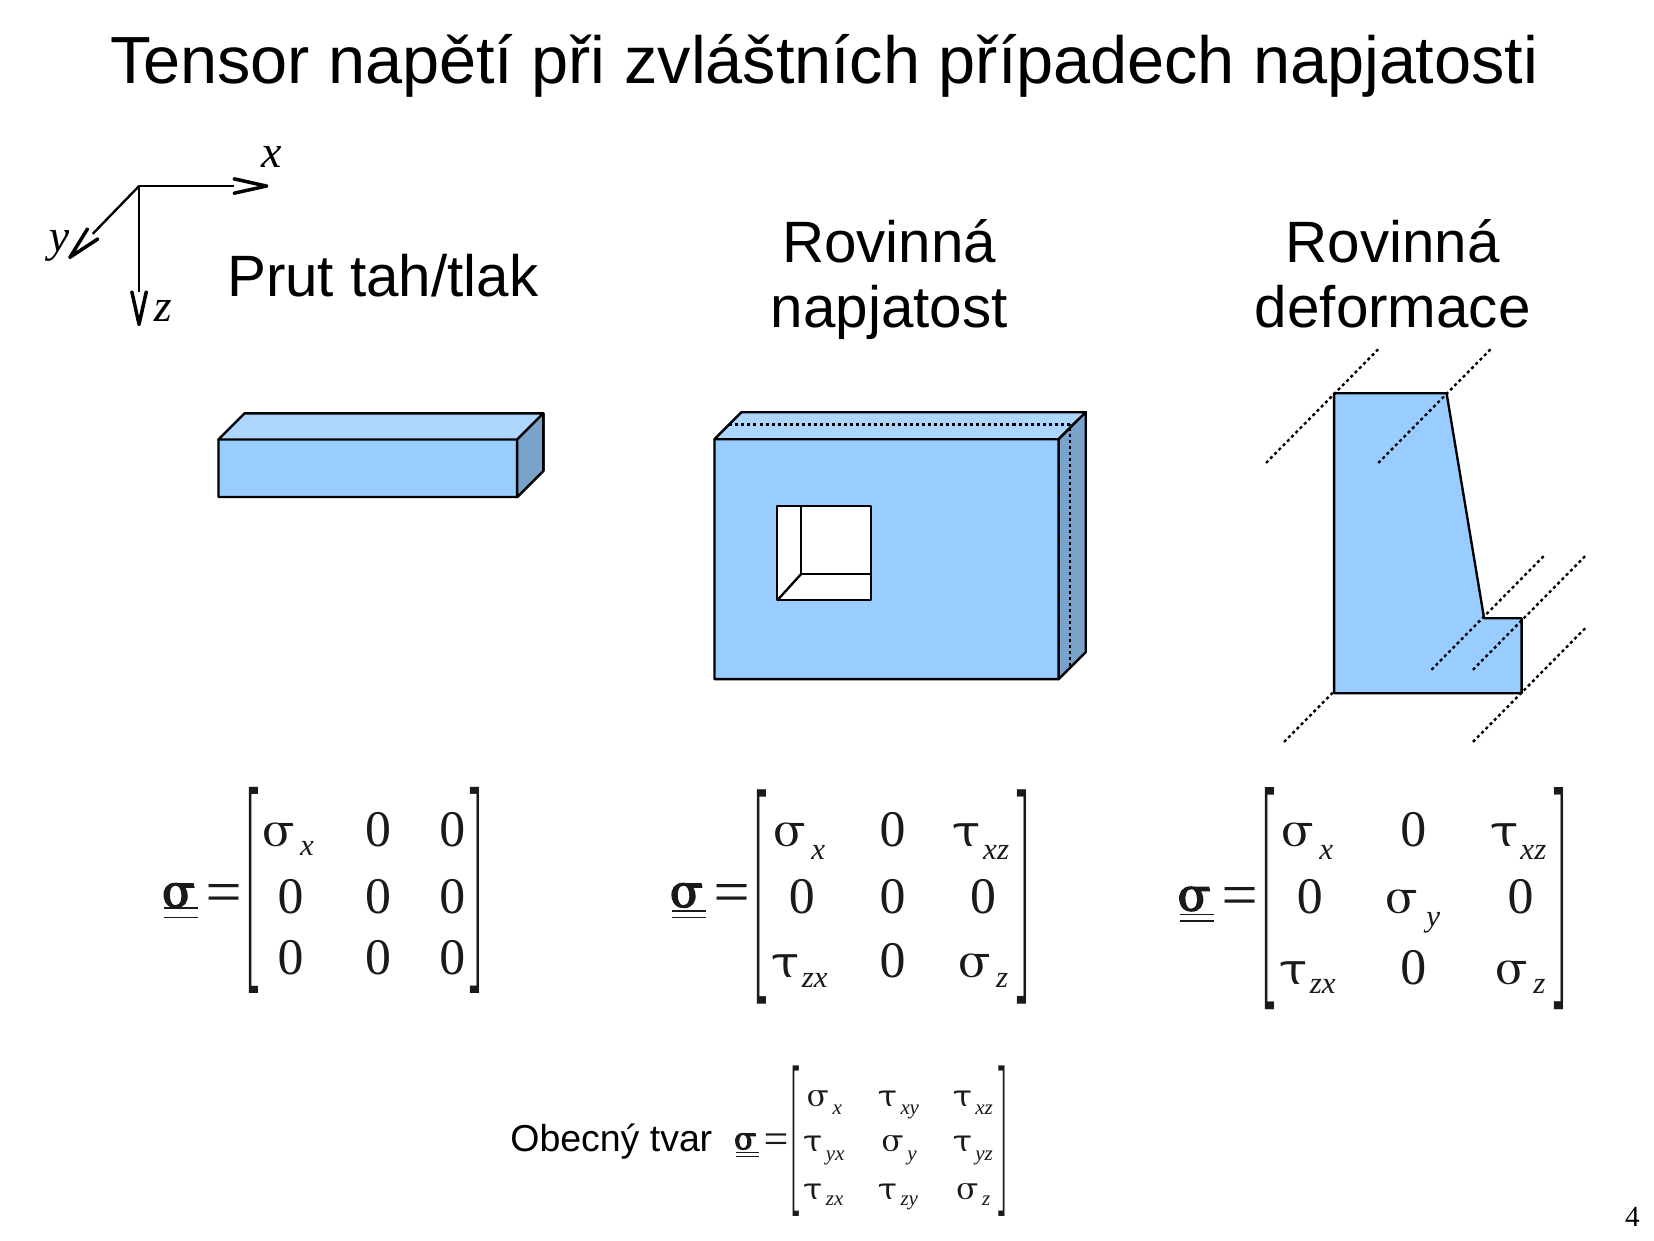

# Tensor napětí při zvláštních případech napjatosti
x
Rovinná napjatost
Rovinná deformace
y
Prut tah/tlak
z
Obecný tvar
4